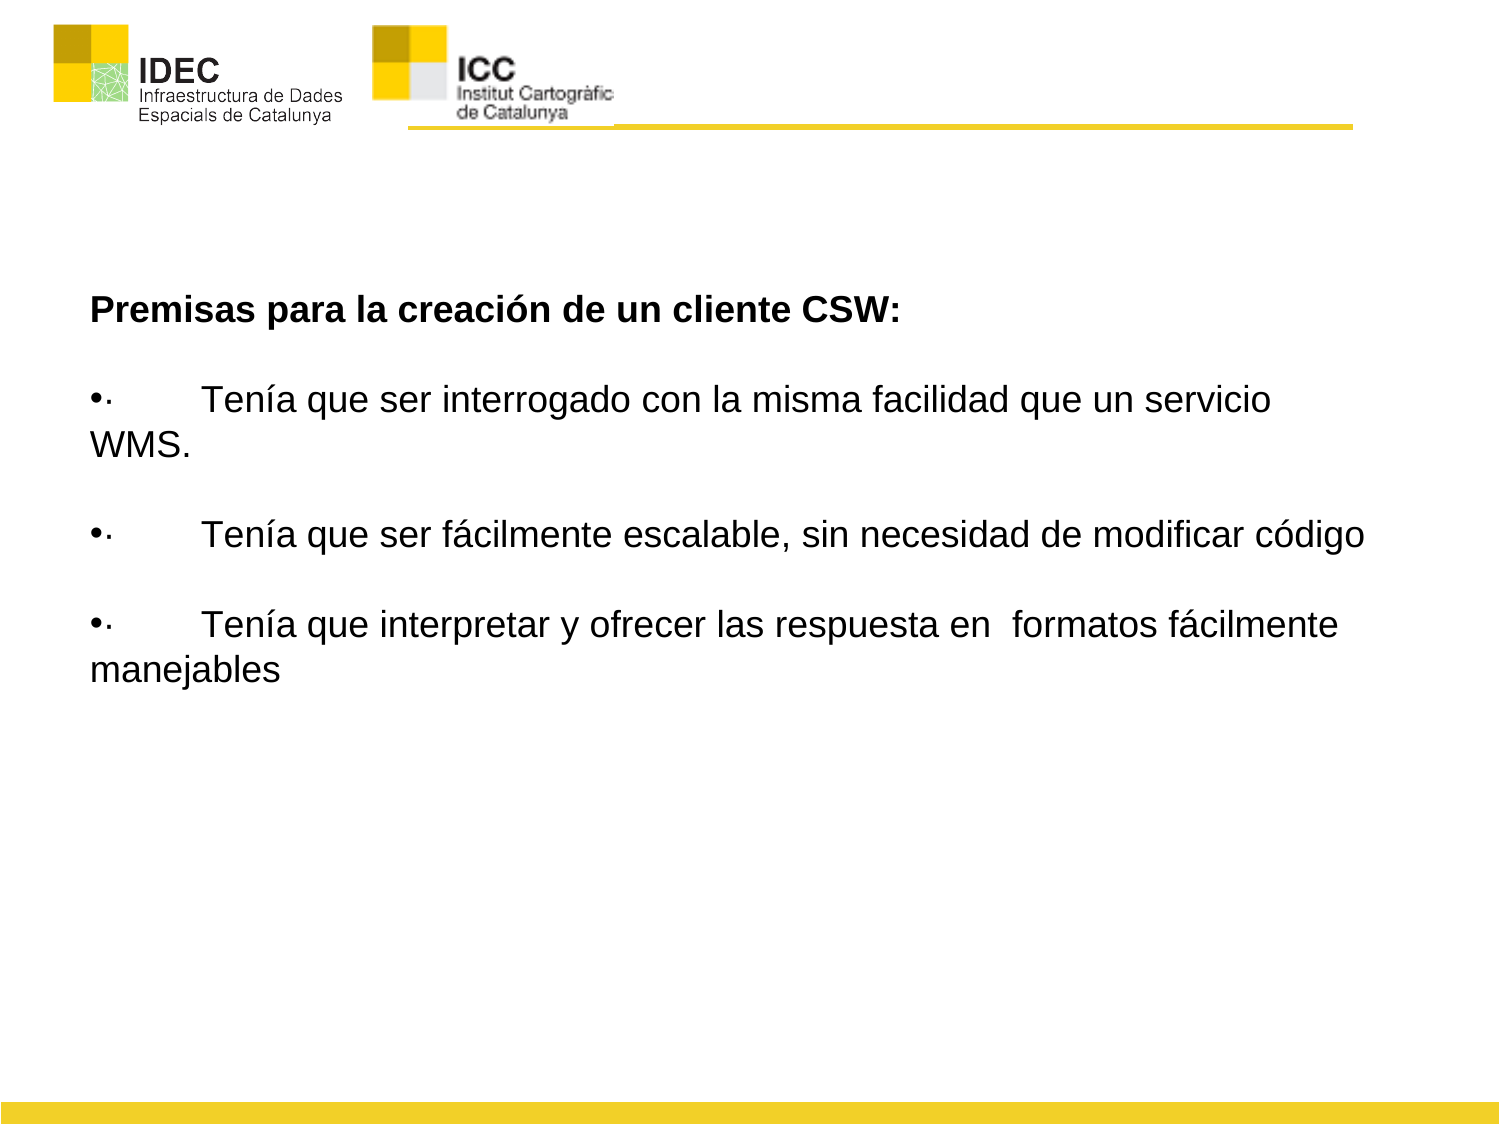

Premisas para la creación de un cliente CSW:
·         Tenía que ser interrogado con la misma facilidad que un servicio WMS.
·         Tenía que ser fácilmente escalable, sin necesidad de modificar código
·         Tenía que interpretar y ofrecer las respuesta en formatos fácilmente manejables